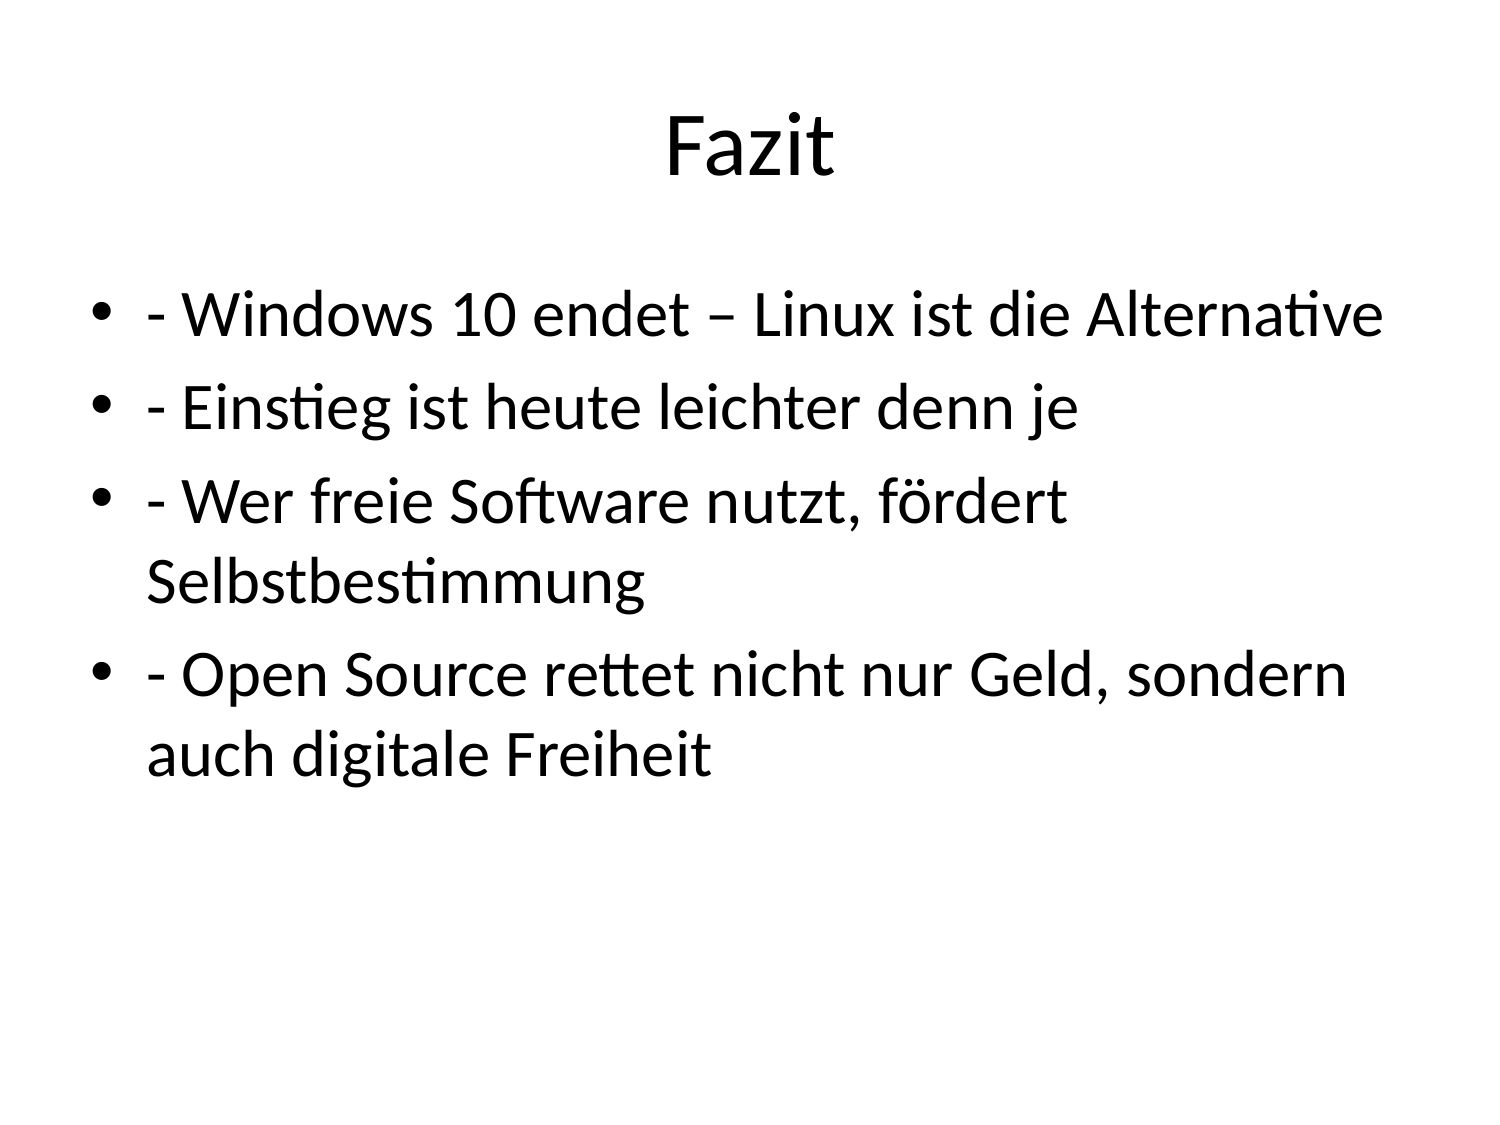

# Fazit
- Windows 10 endet – Linux ist die Alternative
- Einstieg ist heute leichter denn je
- Wer freie Software nutzt, fördert Selbstbestimmung
- Open Source rettet nicht nur Geld, sondern auch digitale Freiheit